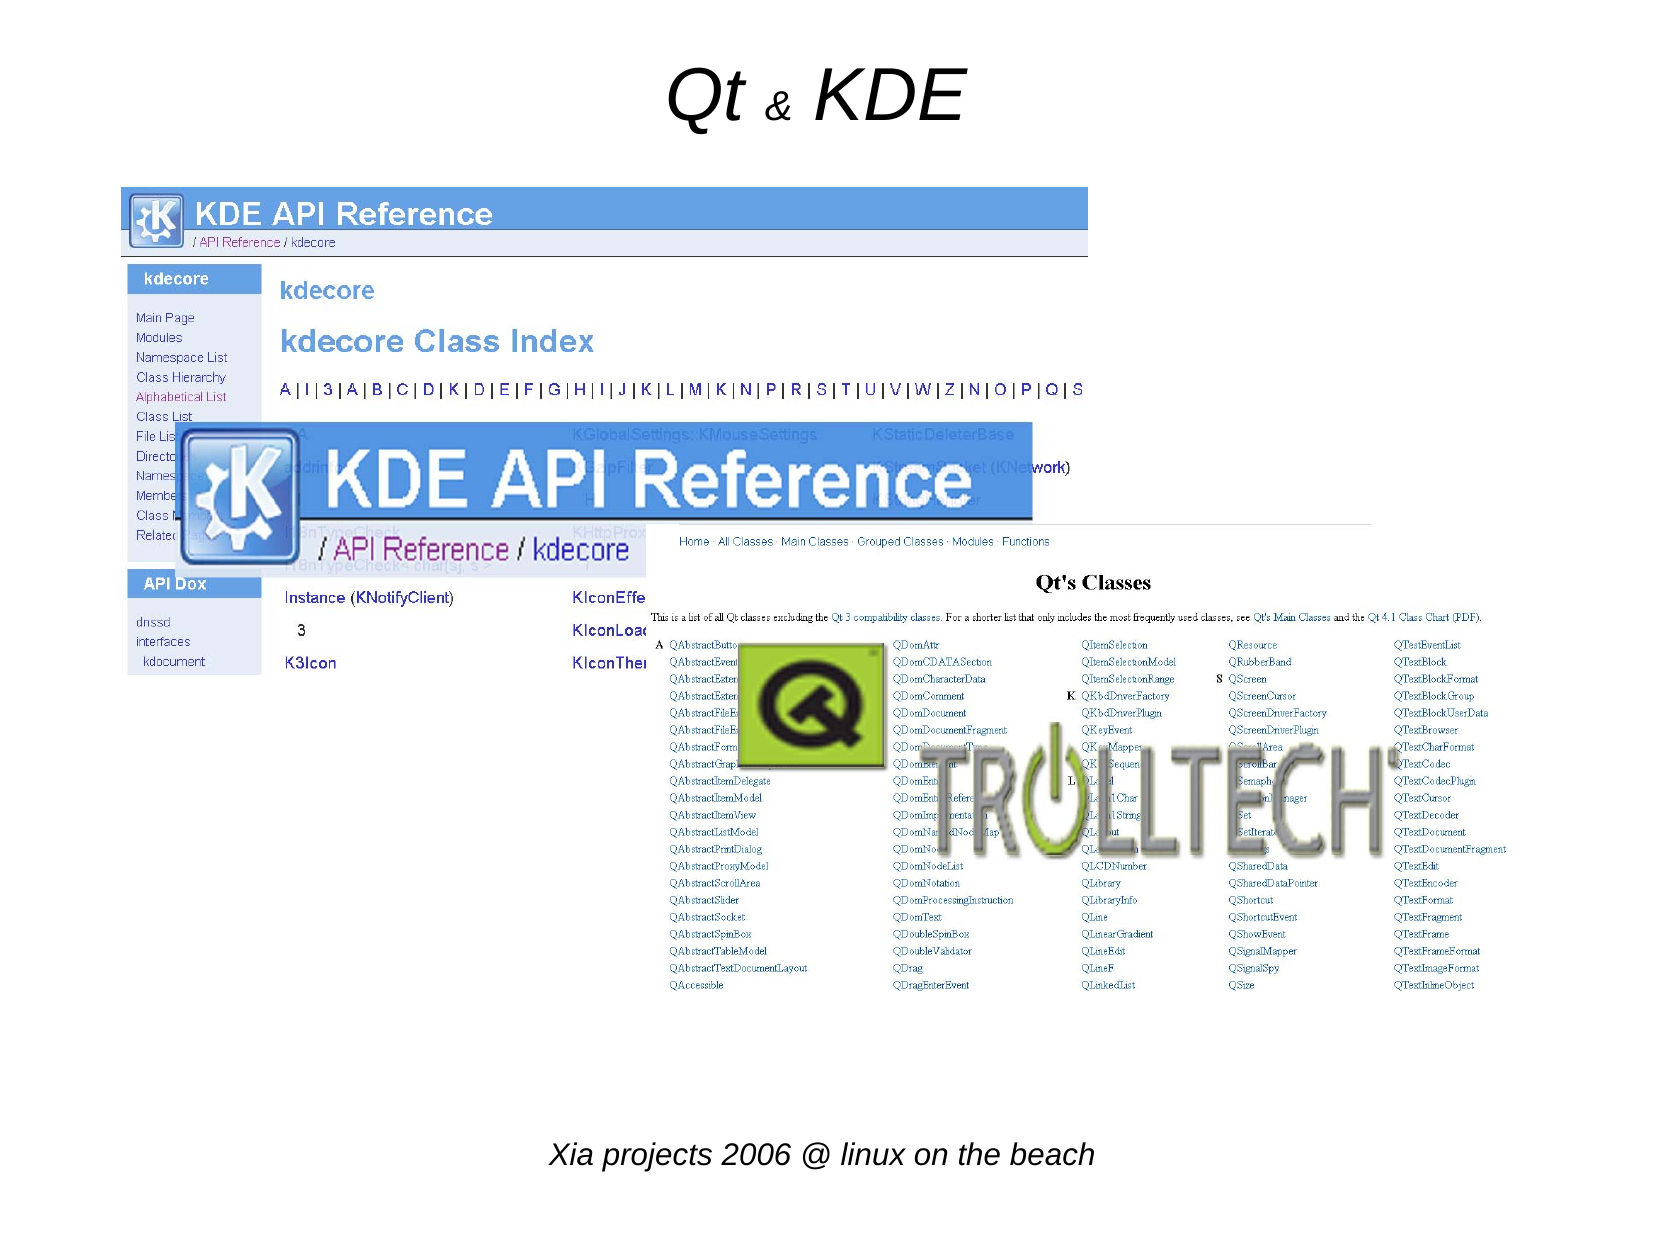

# Qt & KDE
Xia projects 2006 @ linux on the beach